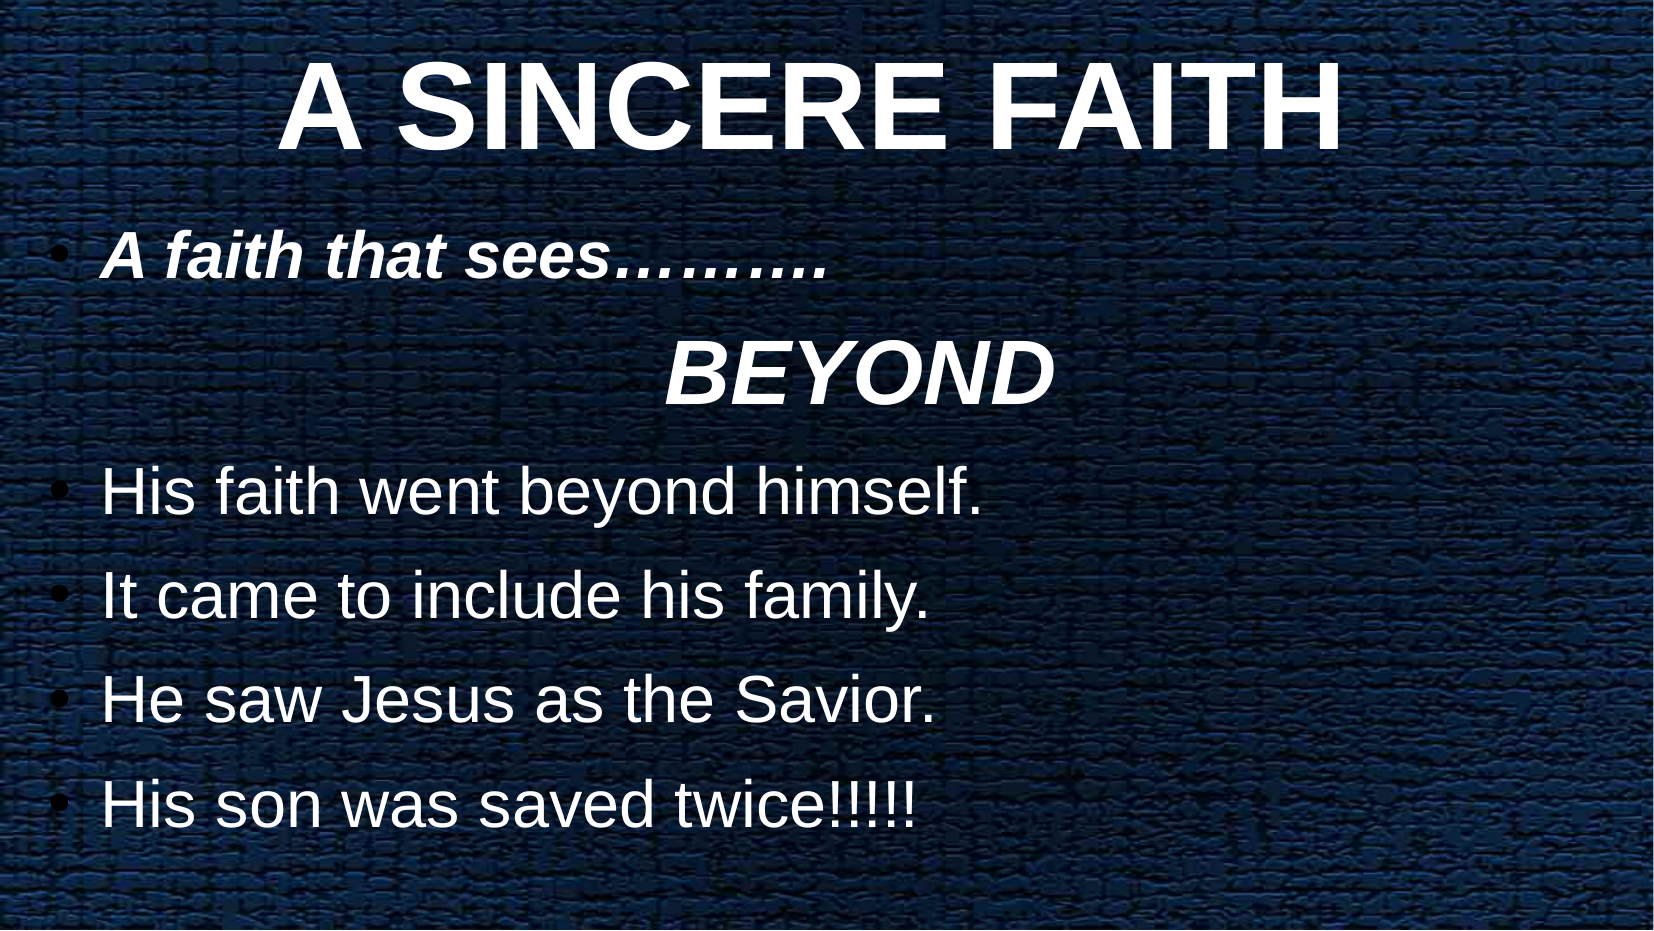

# A SINCERE FAITH
A faith that sees……….
BEYOND
His faith went beyond himself.
It came to include his family.
He saw Jesus as the Savior.
His son was saved twice!!!!!